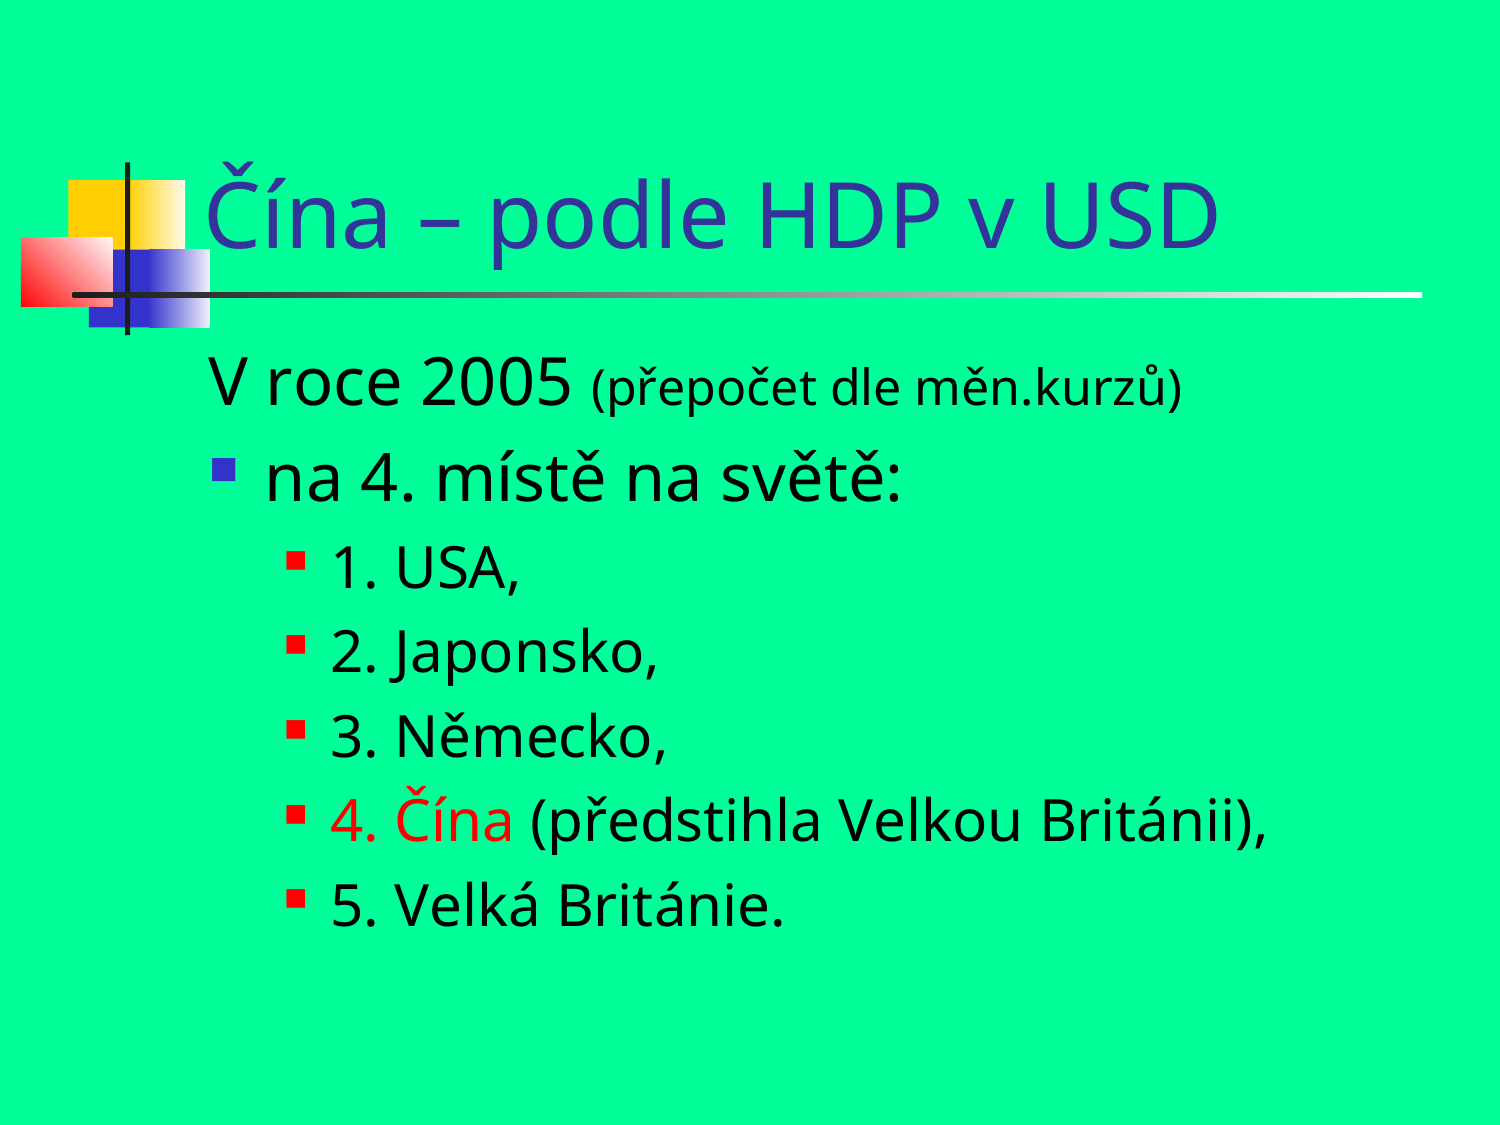

# Čína – podle HDP v USD
V roce 2005 (přepočet dle měn.kurzů)
na 4. místě na světě:
1. USA,
2. Japonsko,
3. Německo,
4. Čína (předstihla Velkou Británii),
5. Velká Británie.